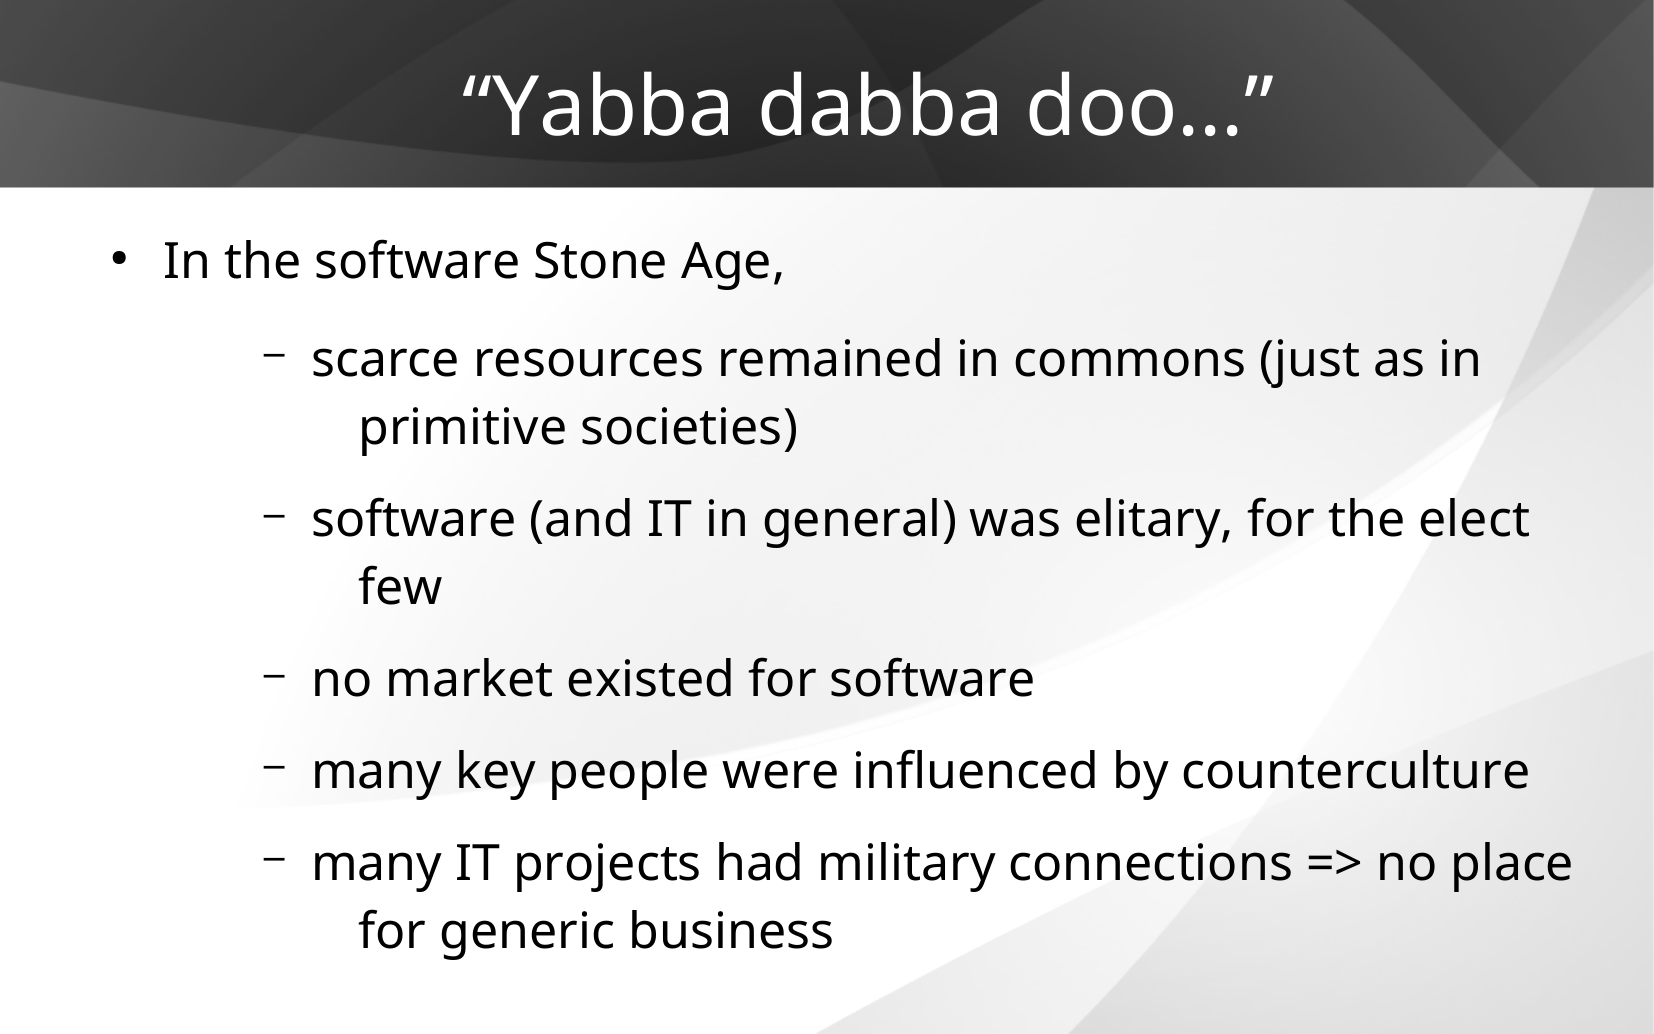

# “Yabba dabba doo...”
In the software Stone Age,
scarce resources remained in commons (just as in primitive societies)
software (and IT in general) was elitary, for the elect few
no market existed for software
many key people were influenced by counterculture
many IT projects had military connections => no place for generic business